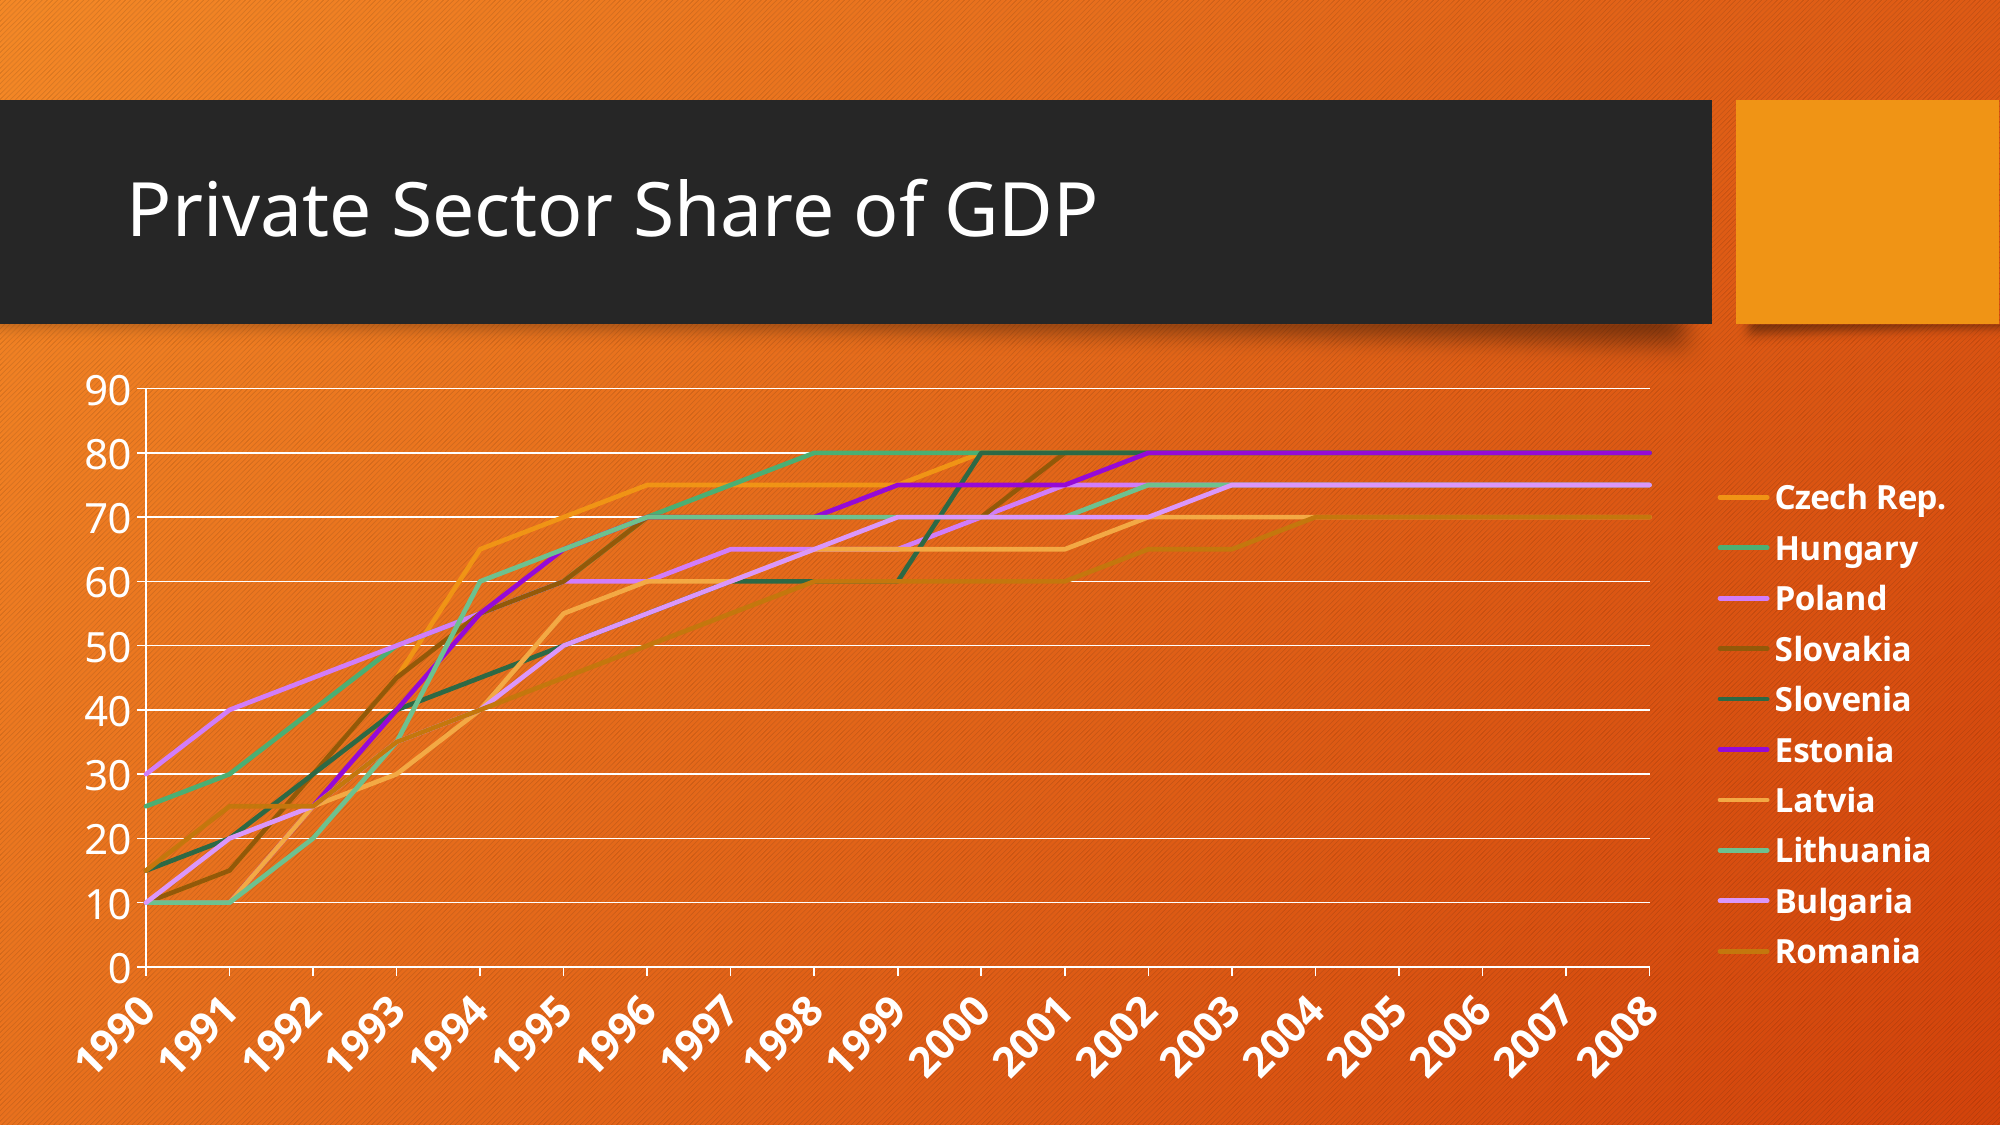

# Private Sector Share of GDP
### Chart
| Category | Czech Rep. | Hungary | Poland | Slovakia | Slovenia | Estonia | Latvia | Lithuania | Bulgaria | Romania |
|---|---|---|---|---|---|---|---|---|---|---|
| 1990 | 10.0 | 25.0 | 30.0 | 10.0 | 15.0 | 10.0 | 10.0 | 10.0 | 10.0 | 15.0 |
| 1991 | 15.0 | 30.0 | 40.0 | 15.0 | 20.0 | 10.0 | 10.0 | 10.0 | 20.0 | 25.0 |
| 1992 | 30.0 | 40.0 | 45.0 | 30.0 | 30.0 | 25.0 | 25.0 | 20.0 | 25.0 | 25.0 |
| 1993 | 45.0 | 50.0 | 50.0 | 45.0 | 40.0 | 40.0 | 30.0 | 35.0 | 35.0 | 35.0 |
| 1994 | 65.0 | 55.0 | 55.0 | 55.0 | 45.0 | 55.0 | 40.0 | 60.0 | 40.0 | 40.0 |
| 1995 | 70.0 | 60.0 | 60.0 | 60.0 | 50.0 | 65.0 | 55.0 | 65.0 | 50.0 | 45.0 |
| 1996 | 75.0 | 70.0 | 60.0 | 70.0 | 55.0 | 70.0 | 60.0 | 70.0 | 55.0 | 50.0 |
| 1997 | 75.0 | 75.0 | 65.0 | 70.0 | 60.0 | 70.0 | 60.0 | 70.0 | 60.0 | 55.0 |
| 1998 | 75.0 | 80.0 | 65.0 | 70.0 | 60.0 | 70.0 | 65.0 | 70.0 | 65.0 | 60.0 |
| 1999 | 75.0 | 80.0 | 65.0 | 70.0 | 60.0 | 75.0 | 65.0 | 70.0 | 70.0 | 60.0 |
| 2000 | 80.0 | 80.0 | 70.0 | 70.0 | 80.0 | 75.0 | 65.0 | 70.0 | 70.0 | 60.0 |
| 2001 | 80.0 | 80.0 | 75.0 | 80.0 | 80.0 | 75.0 | 65.0 | 70.0 | 70.0 | 60.0 |
| 2002 | 80.0 | 80.0 | 75.0 | 80.0 | 80.0 | 80.0 | 70.0 | 75.0 | 70.0 | 65.0 |
| 2003 | 80.0 | 80.0 | 75.0 | 80.0 | 80.0 | 80.0 | 70.0 | 75.0 | 75.0 | 65.0 |
| 2004 | 80.0 | 80.0 | 75.0 | 80.0 | 80.0 | 80.0 | 70.0 | 75.0 | 75.0 | 70.0 |
| 2005 | 80.0 | 80.0 | 75.0 | 80.0 | 80.0 | 80.0 | 70.0 | 75.0 | 75.0 | 70.0 |
| 2006 | 80.0 | 80.0 | 75.0 | 80.0 | 80.0 | 80.0 | 70.0 | 75.0 | 75.0 | 70.0 |
| 2007 | 80.0 | 80.0 | 75.0 | 80.0 | 80.0 | 80.0 | 70.0 | 75.0 | 75.0 | 70.0 |
| 2008 | 80.0 | 80.0 | 75.0 | 80.0 | 80.0 | 80.0 | 70.0 | 75.0 | 75.0 | 70.0 |